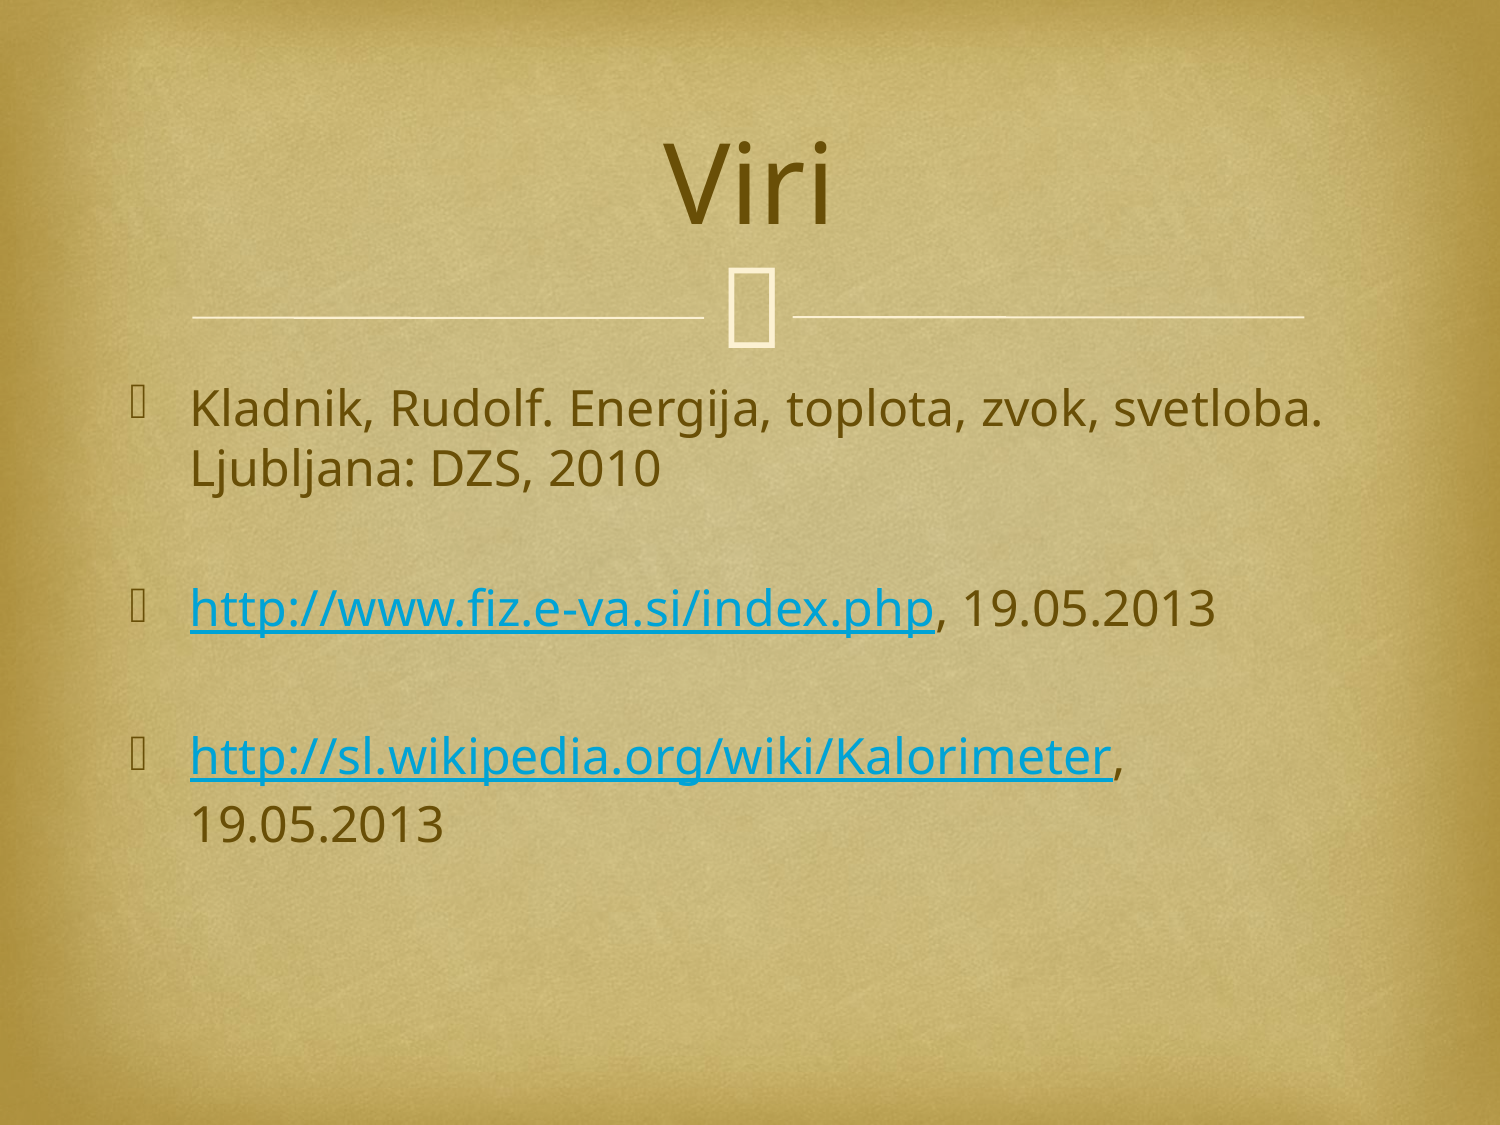

Viri
# Kladnik, Rudolf. Energija, toplota, zvok, svetloba. Ljubljana: DZS, 2010
http://www.fiz.e-va.si/index.php, 19.05.2013
http://sl.wikipedia.org/wiki/Kalorimeter, 19.05.2013